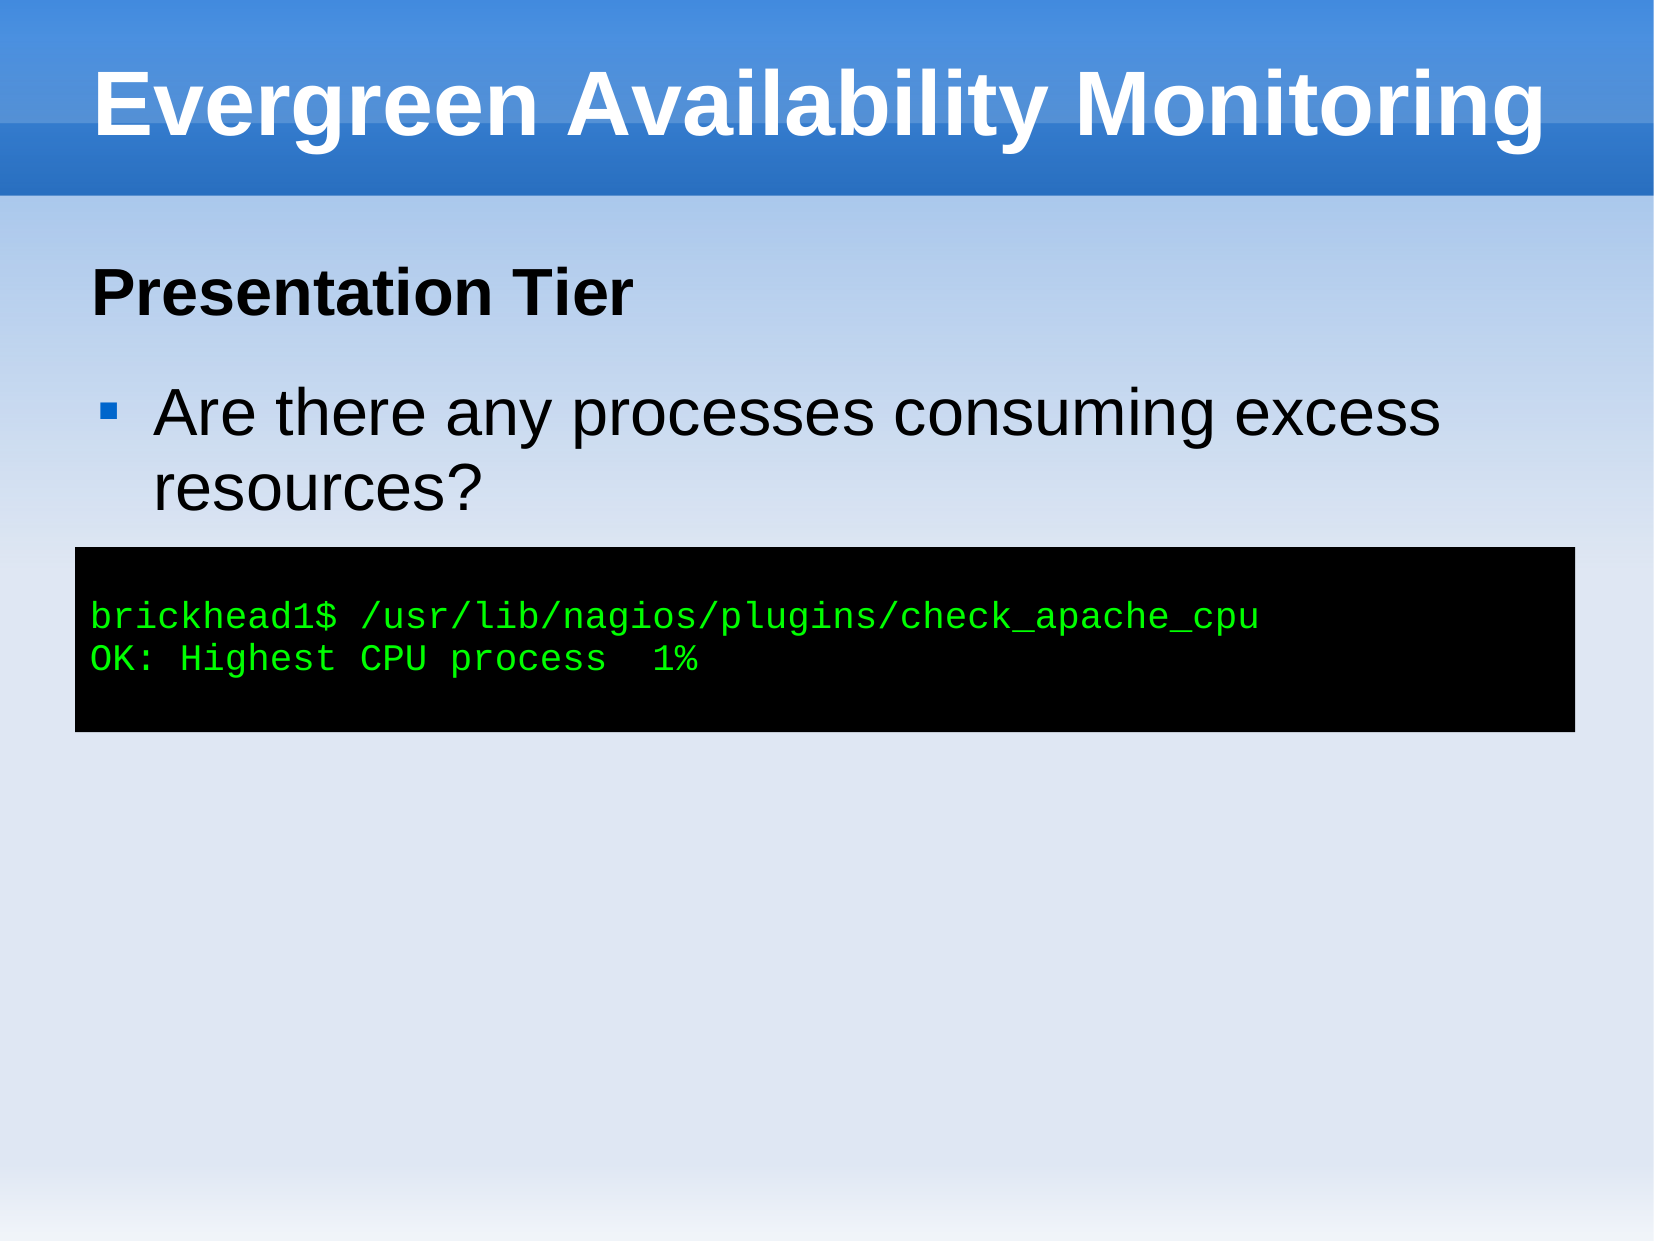

# Evergreen Availability Monitoring
Presentation Tier
Are there any processes consuming excess resources?
brickhead1$ /usr/lib/nagios/plugins/check_apache_cpu
OK: Highest CPU process 1%